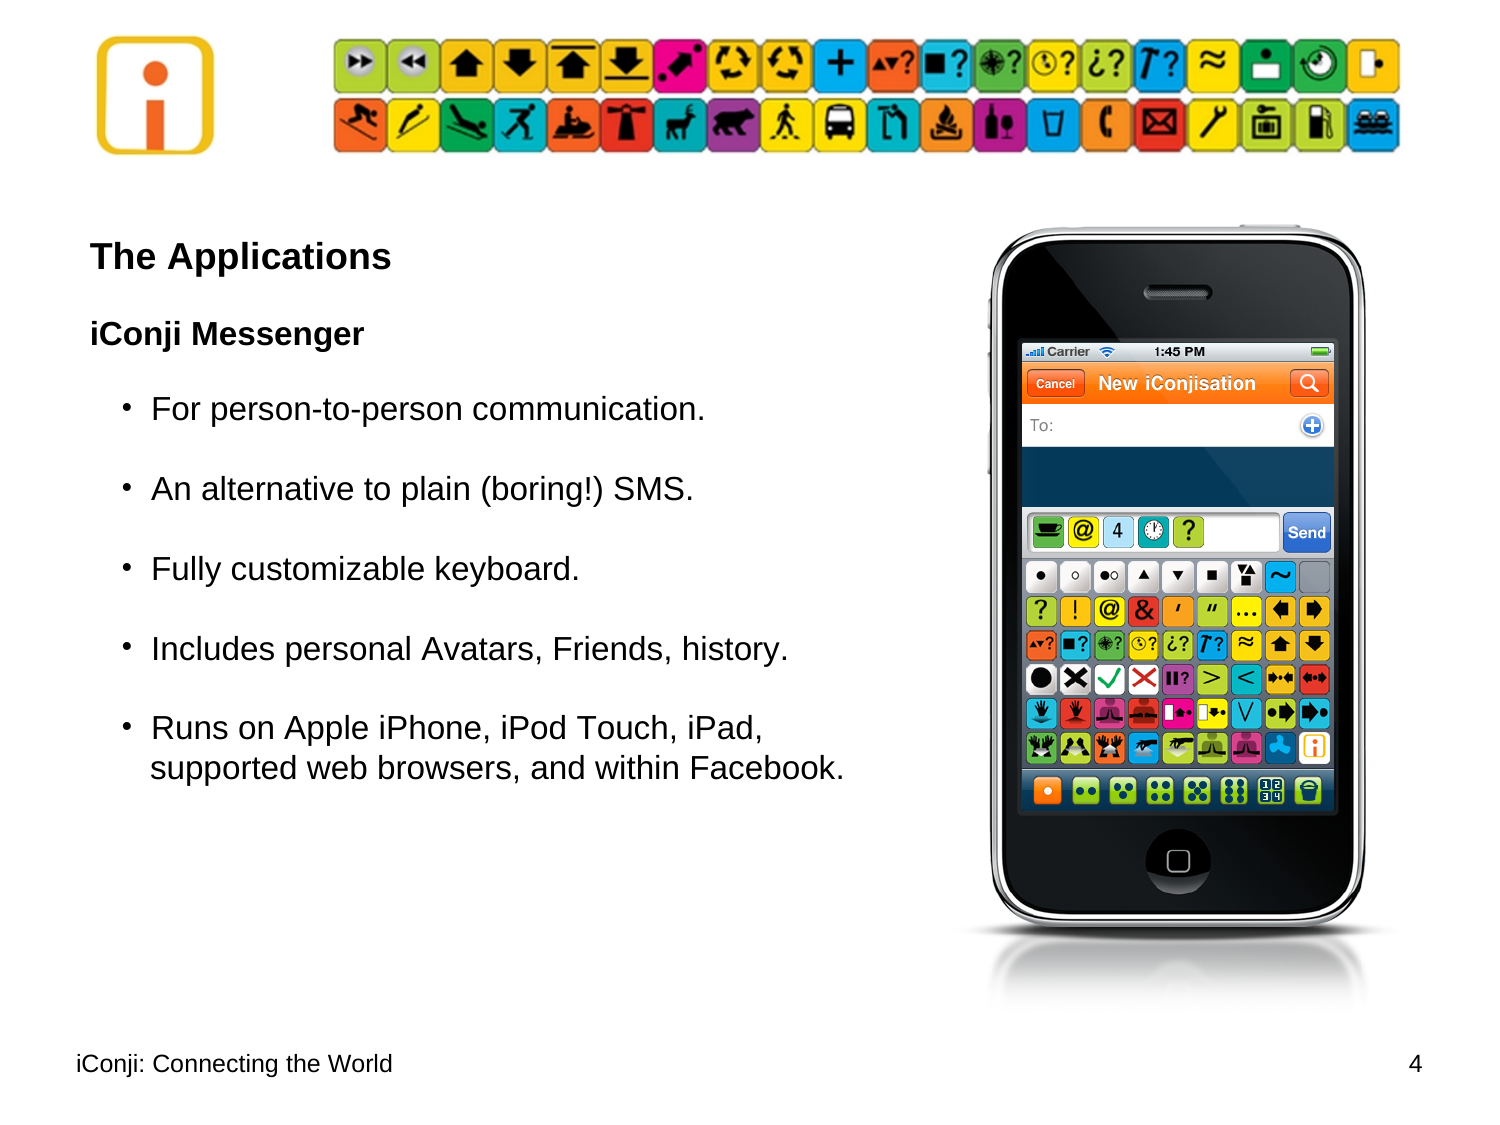

The Applications
iConji Messenger
 For person-to-person communication.
 An alternative to plain (boring!) SMS.
 Fully customizable keyboard.
 Includes personal Avatars, Friends, history.
 Runs on Apple iPhone, iPod Touch, iPad,
supported web browsers, and within Facebook.
4